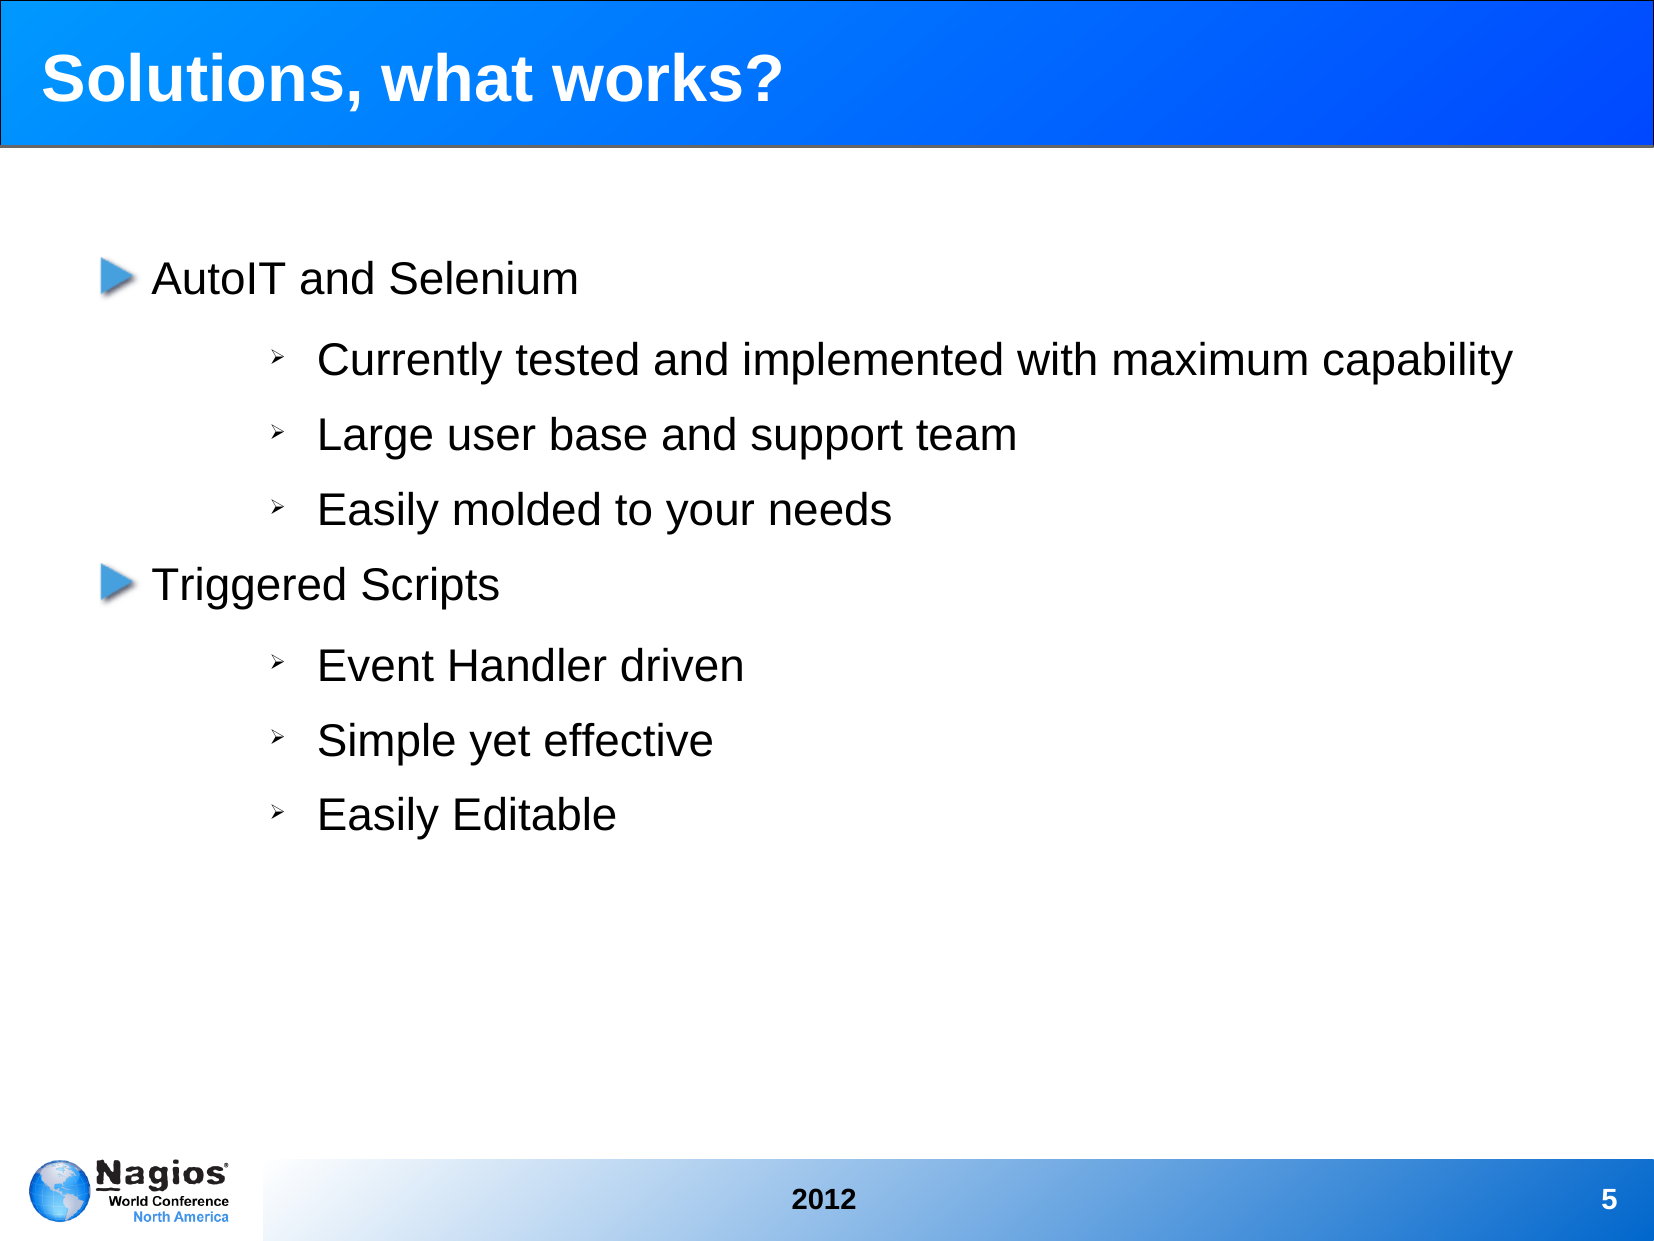

# Solutions, what works?
AutoIT and Selenium
Currently tested and implemented with maximum capability
Large user base and support team
Easily molded to your needs
Triggered Scripts
Event Handler driven
Simple yet effective
Easily Editable
2011
5